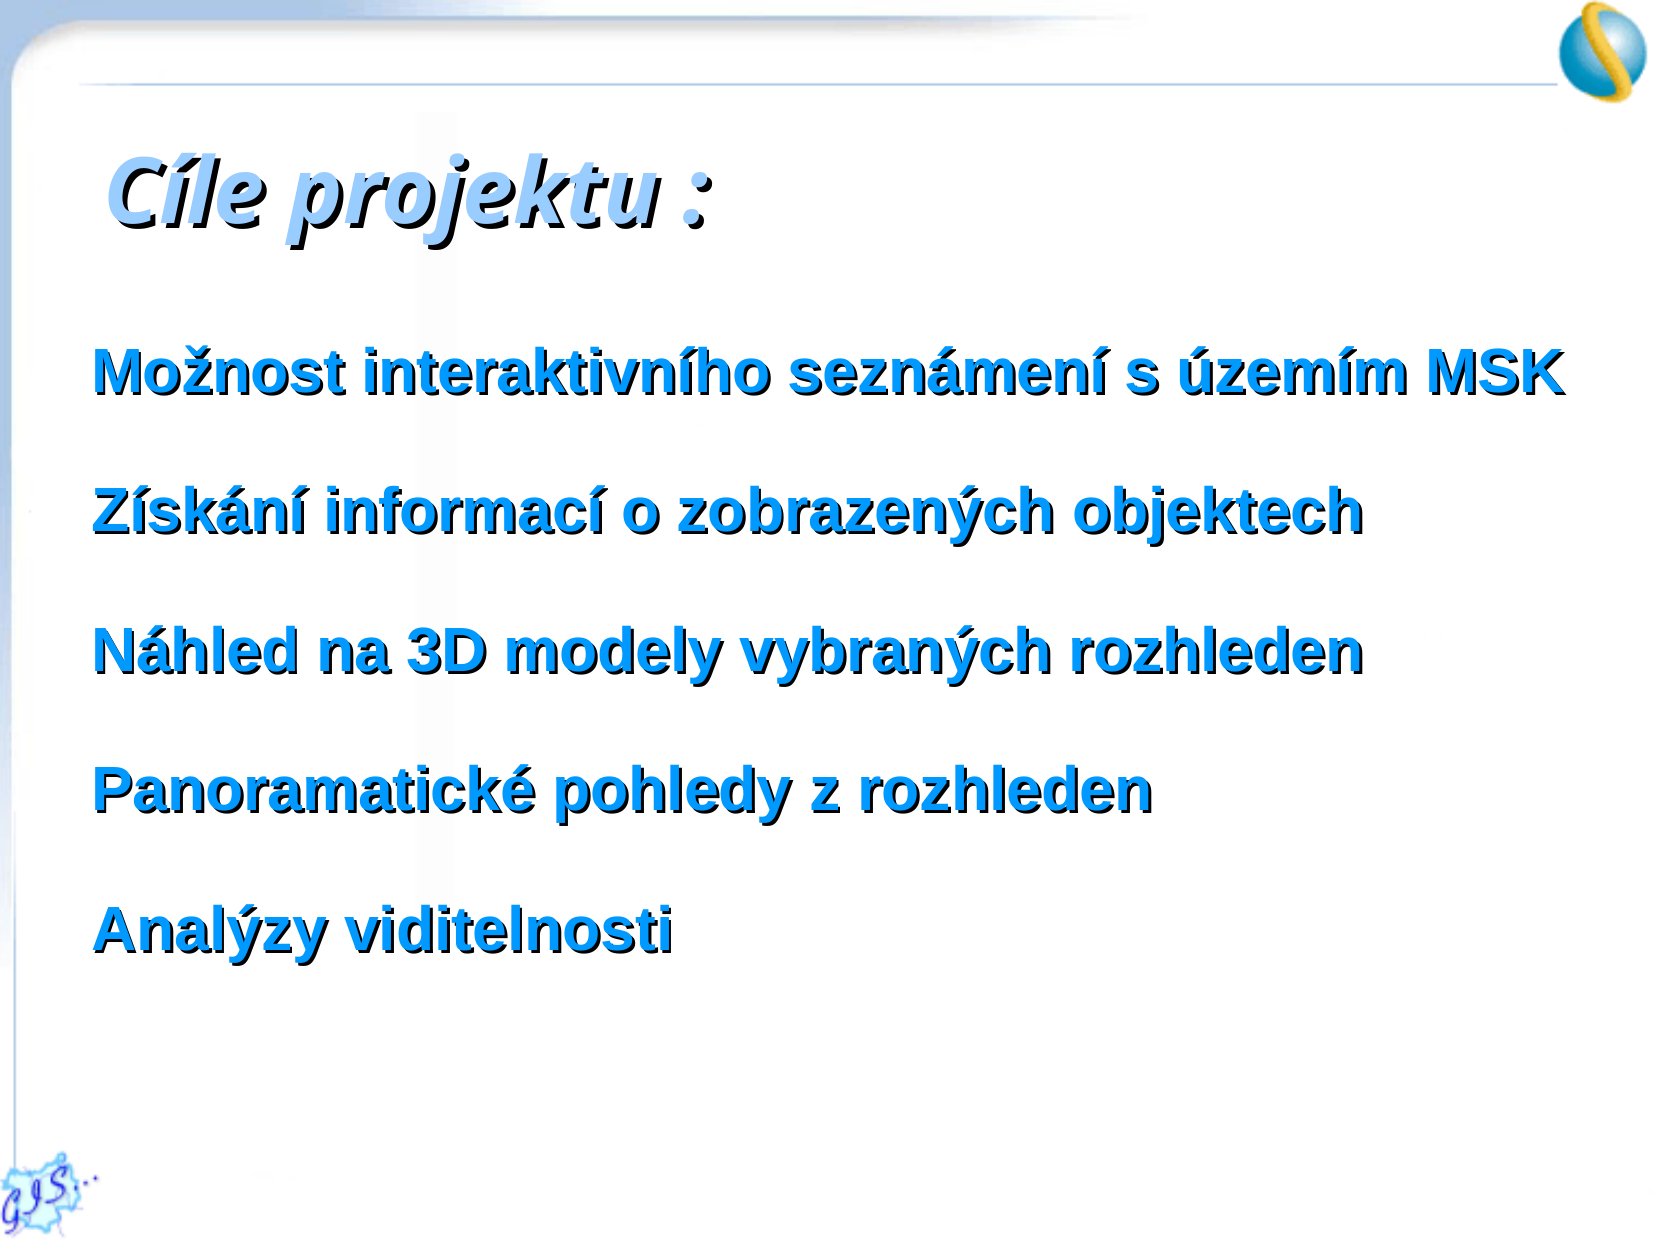

Cíle projektu :
 Možnost interaktivního seznámení s územím MSK
 Získání informací o zobrazených objektech
 Náhled na 3D modely vybraných rozhleden
 Panoramatické pohledy z rozhleden
 Analýzy viditelnosti